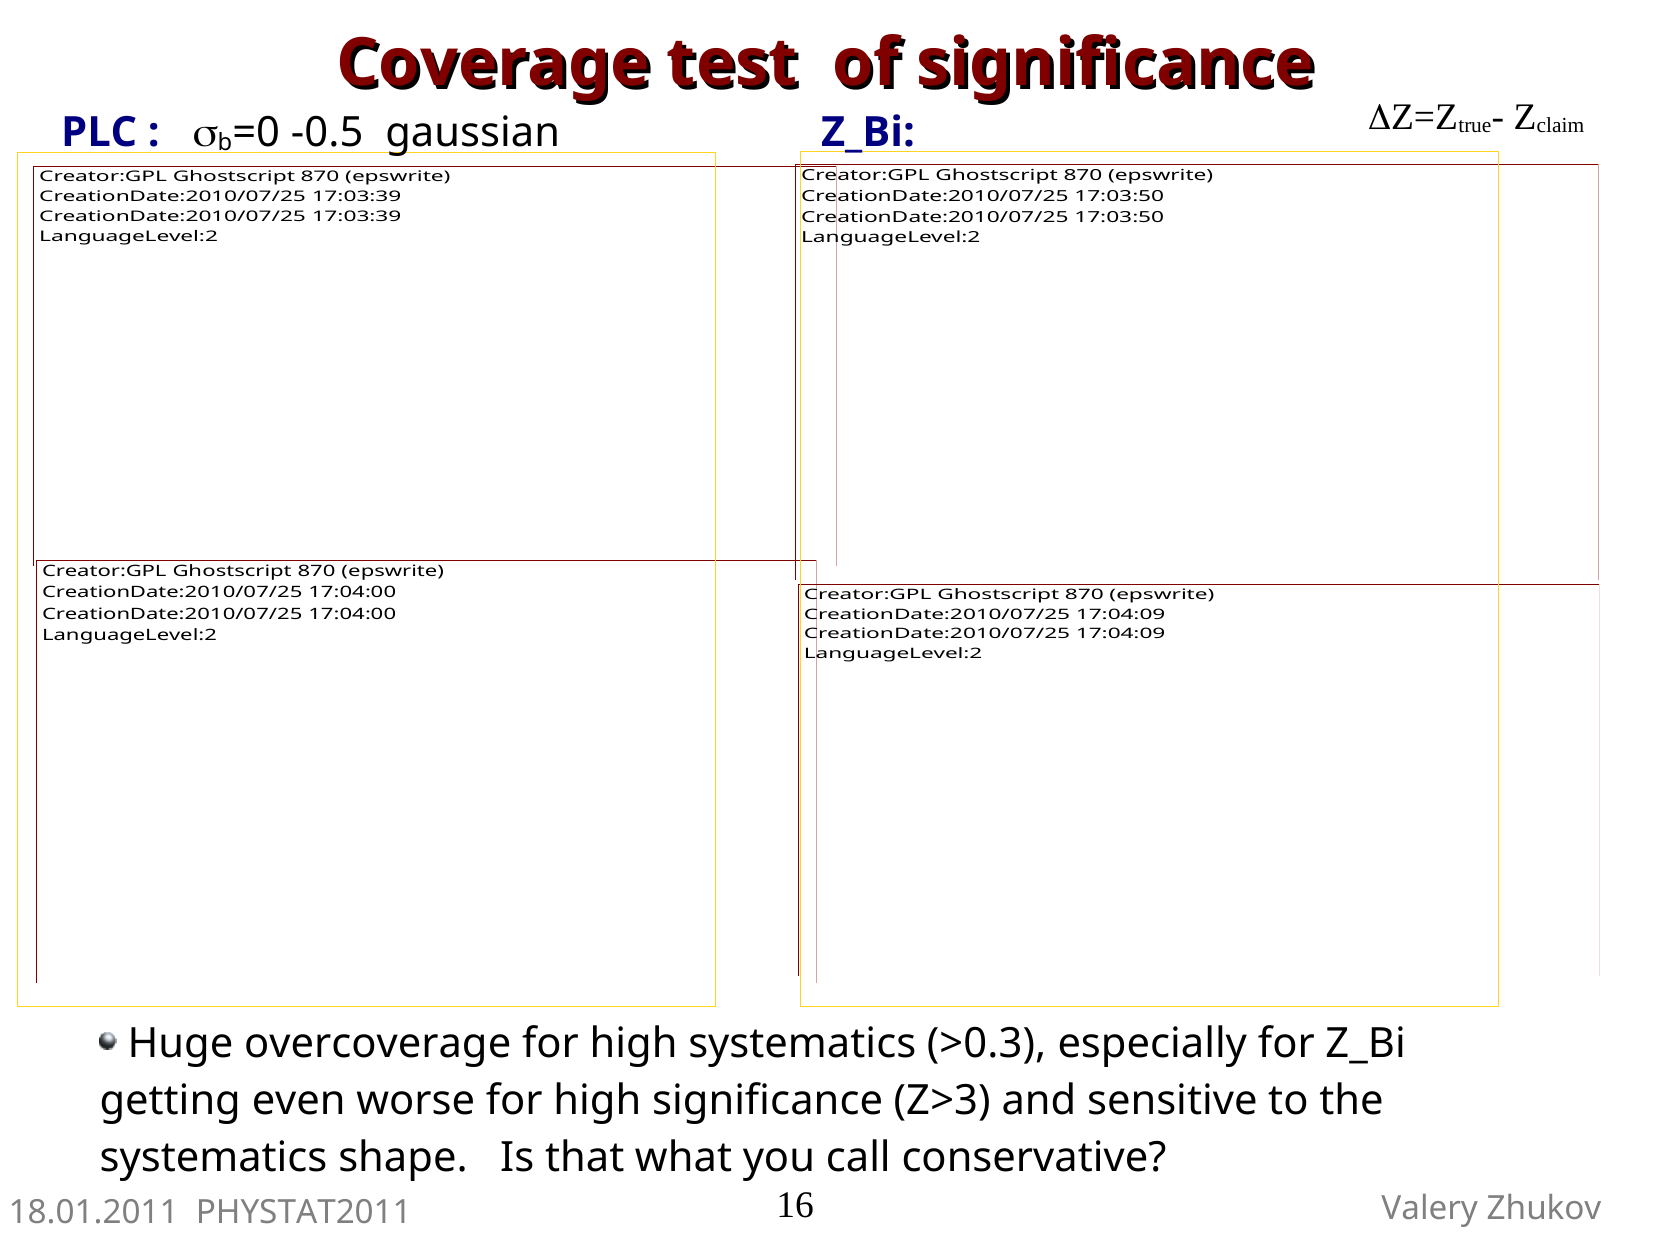

# Coverage test of significance
DZ=Ztrue- Zclaim
Z_Bi:
PLC : sb=0 -0.5 gaussian
 Huge overcoverage for high systematics (>0.3), especially for Z_Bi
getting even worse for high significance (Z>3) and sensitive to the systematics shape. Is that what you call conservative?